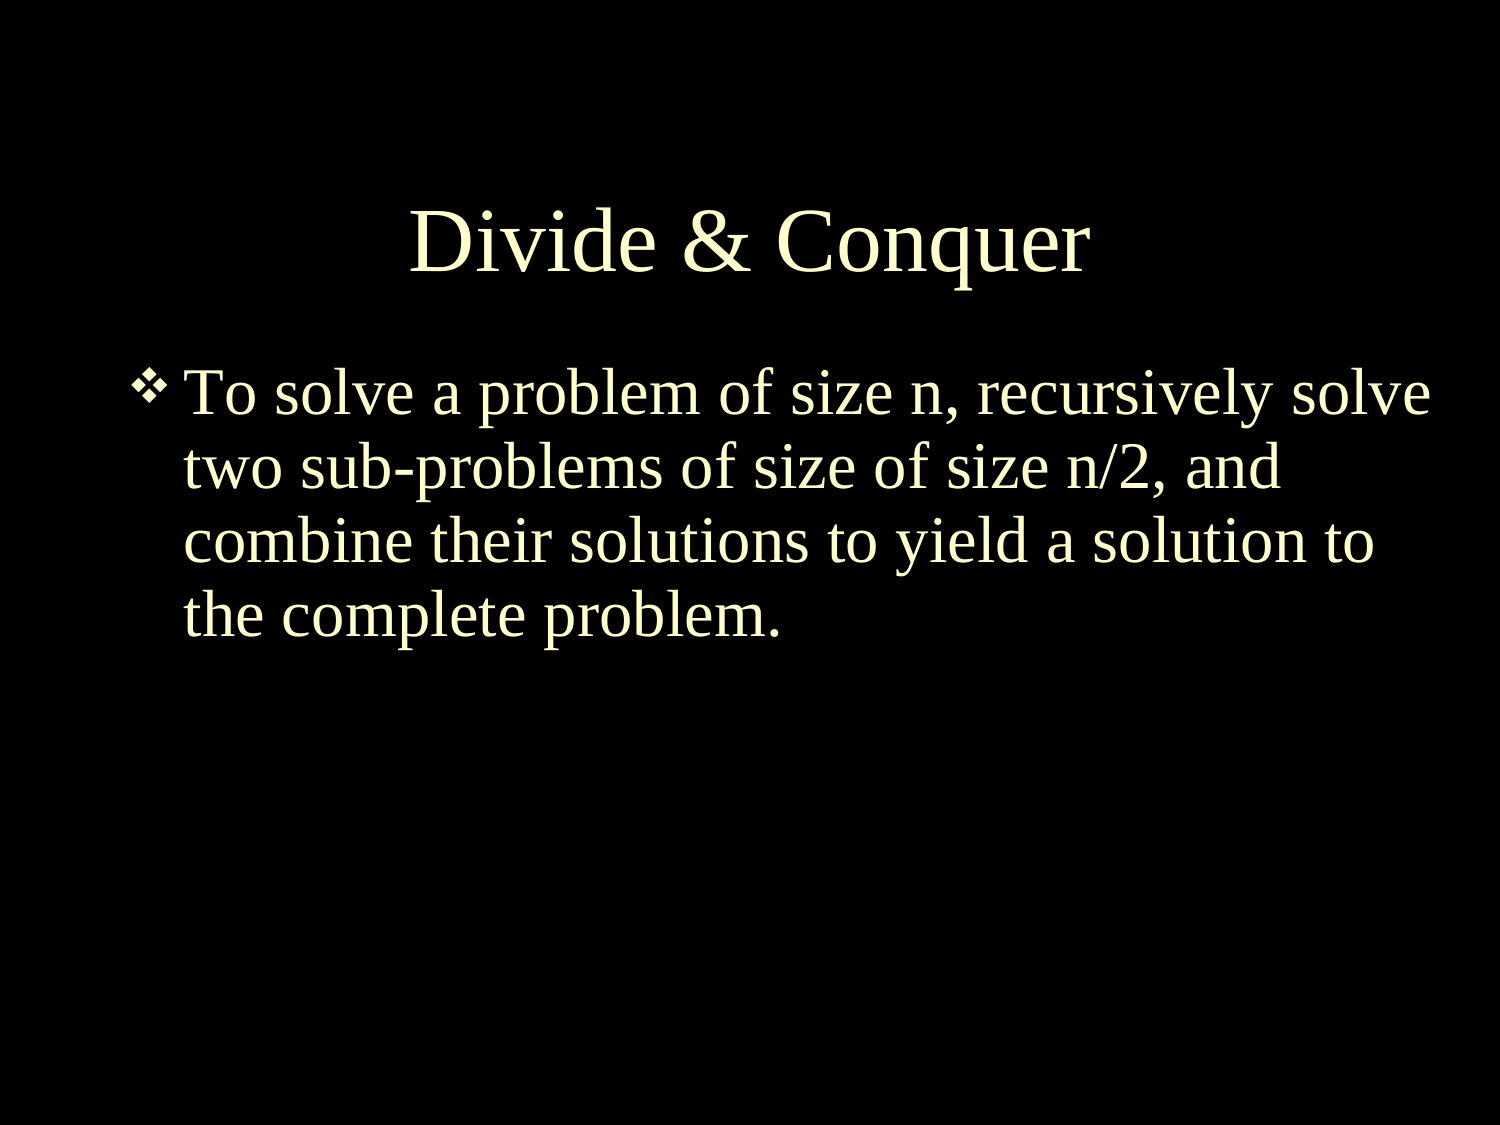

# Divide & Conquer
To solve a problem of size n, recursively solve two sub-problems of size of size n/2, and combine their solutions to yield a solution to the complete problem.